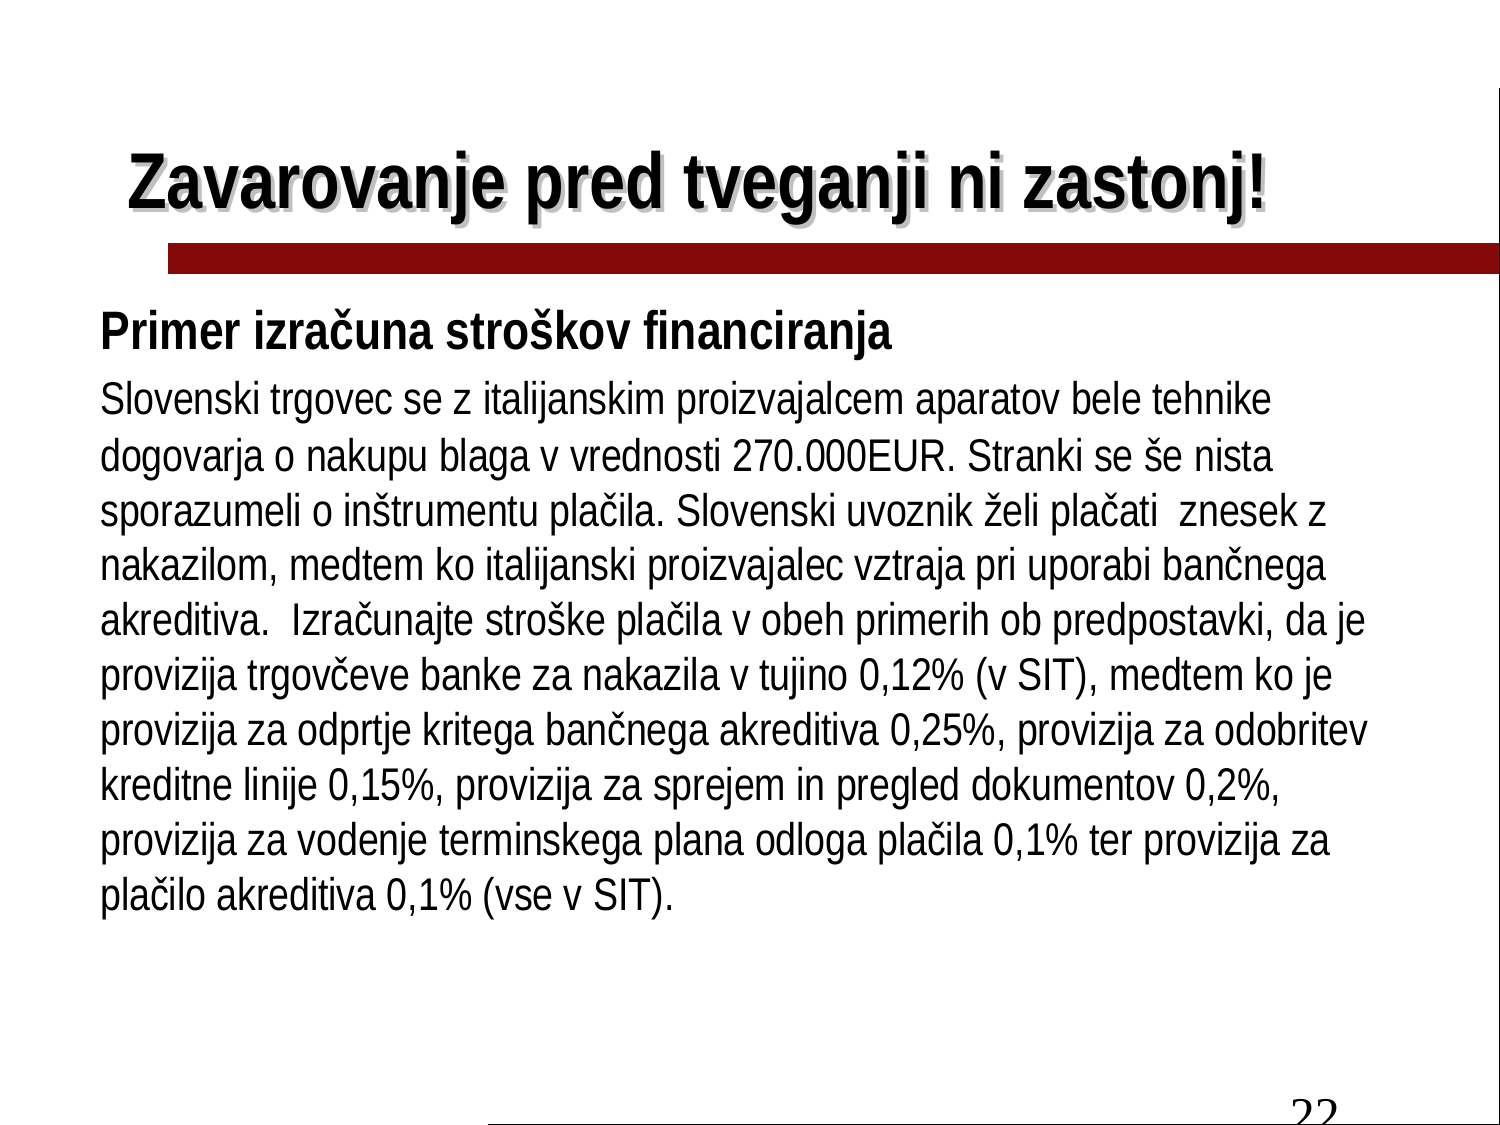

# Zavarovanje pred tveganji ni zastonj!
	Primer izračuna stroškov financiranja
	Slovenski trgovec se z italijanskim proizvajalcem aparatov bele tehnike dogovarja o nakupu blaga v vrednosti 270.000EUR. Stranki se še nista sporazumeli o inštrumentu plačila. Slovenski uvoznik želi plačati znesek z nakazilom, medtem ko italijanski proizvajalec vztraja pri uporabi bančnega akreditiva. Izračunajte stroške plačila v obeh primerih ob predpostavki, da je provizija trgovčeve banke za nakazila v tujino 0,12% (v SIT), medtem ko je provizija za odprtje kritega bančnega akreditiva 0,25%, provizija za odobritev kreditne linije 0,15%, provizija za sprejem in pregled dokumentov 0,2%, provizija za vodenje terminskega plana odloga plačila 0,1% ter provizija za plačilo akreditiva 0,1% (vse v SIT).
22